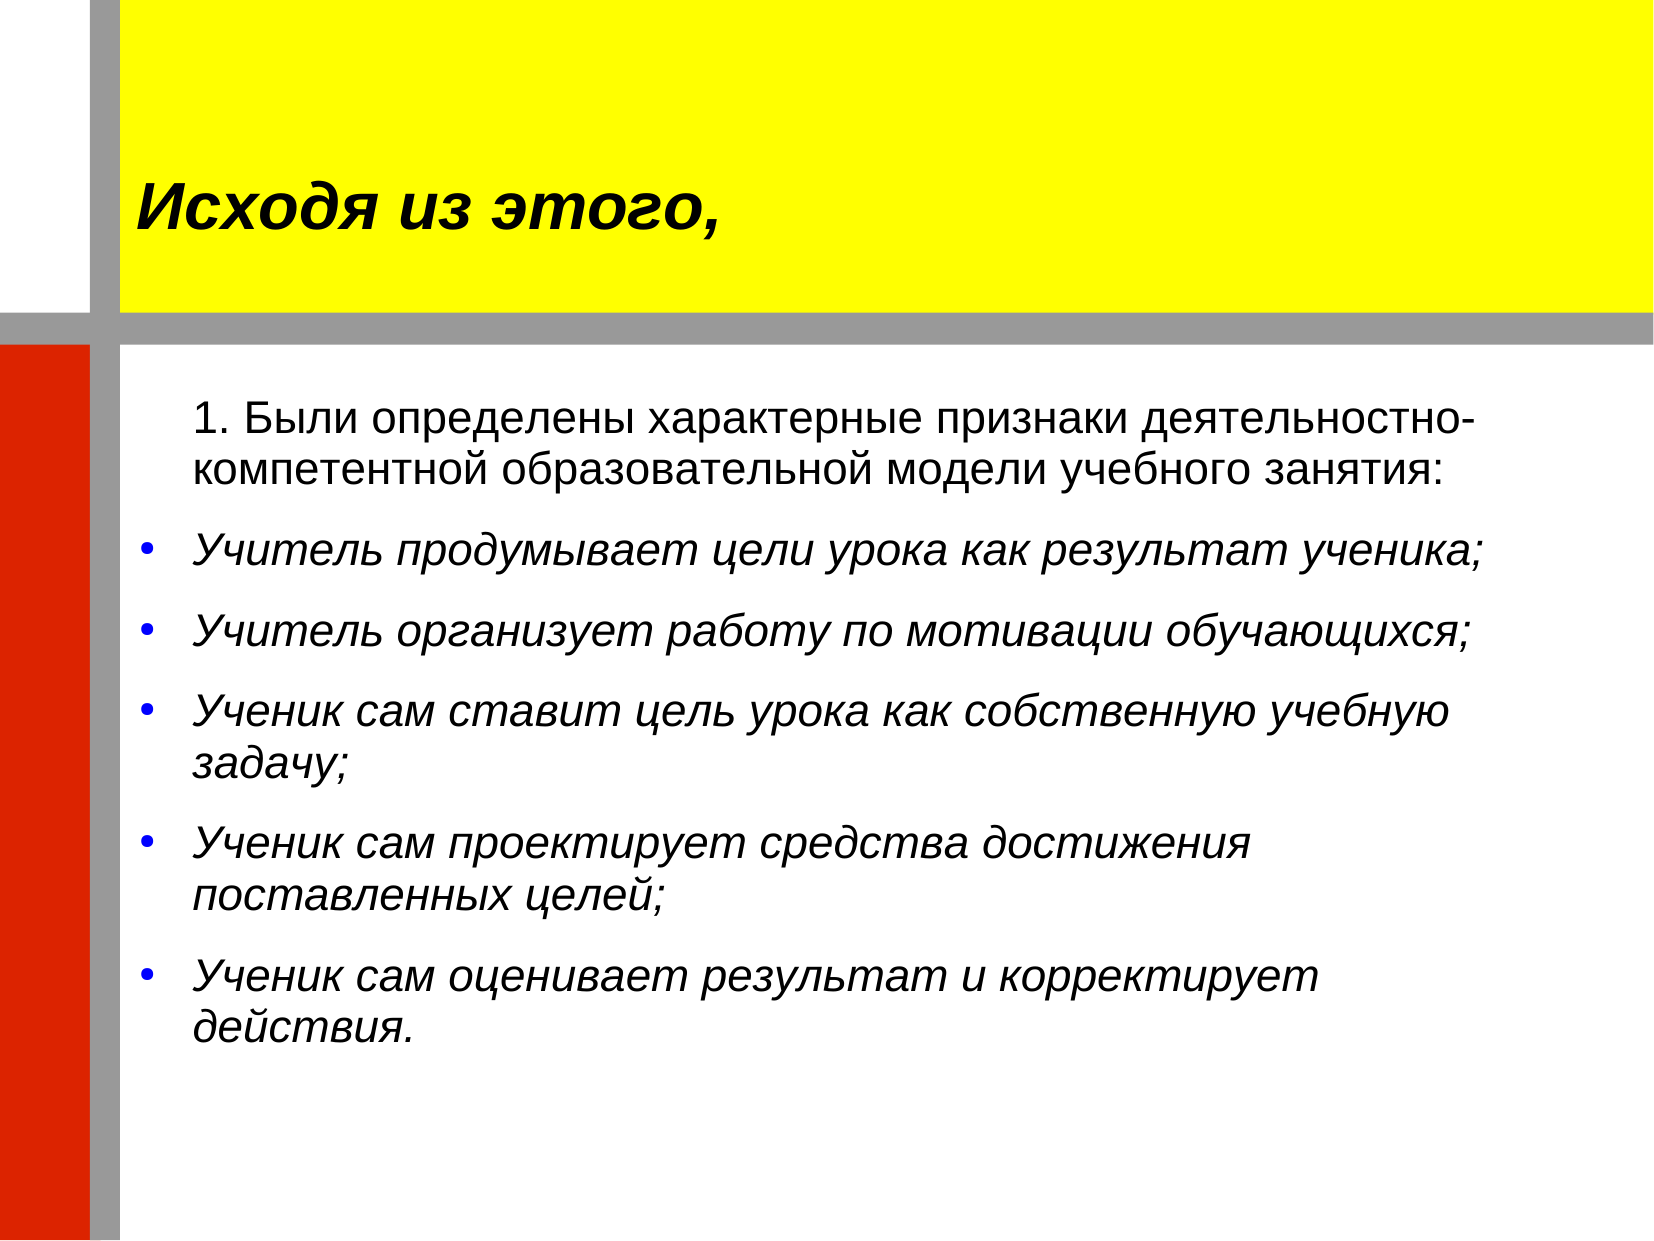

# Исходя из этого,
1. Были определены характерные признаки деятельностно-компетентной образовательной модели учебного занятия:
Учитель продумывает цели урока как результат ученика;
Учитель организует работу по мотивации обучающихся;
Ученик сам ставит цель урока как собственную учебную задачу;
Ученик сам проектирует средства достижения поставленных целей;
Ученик сам оценивает результат и корректирует действия.